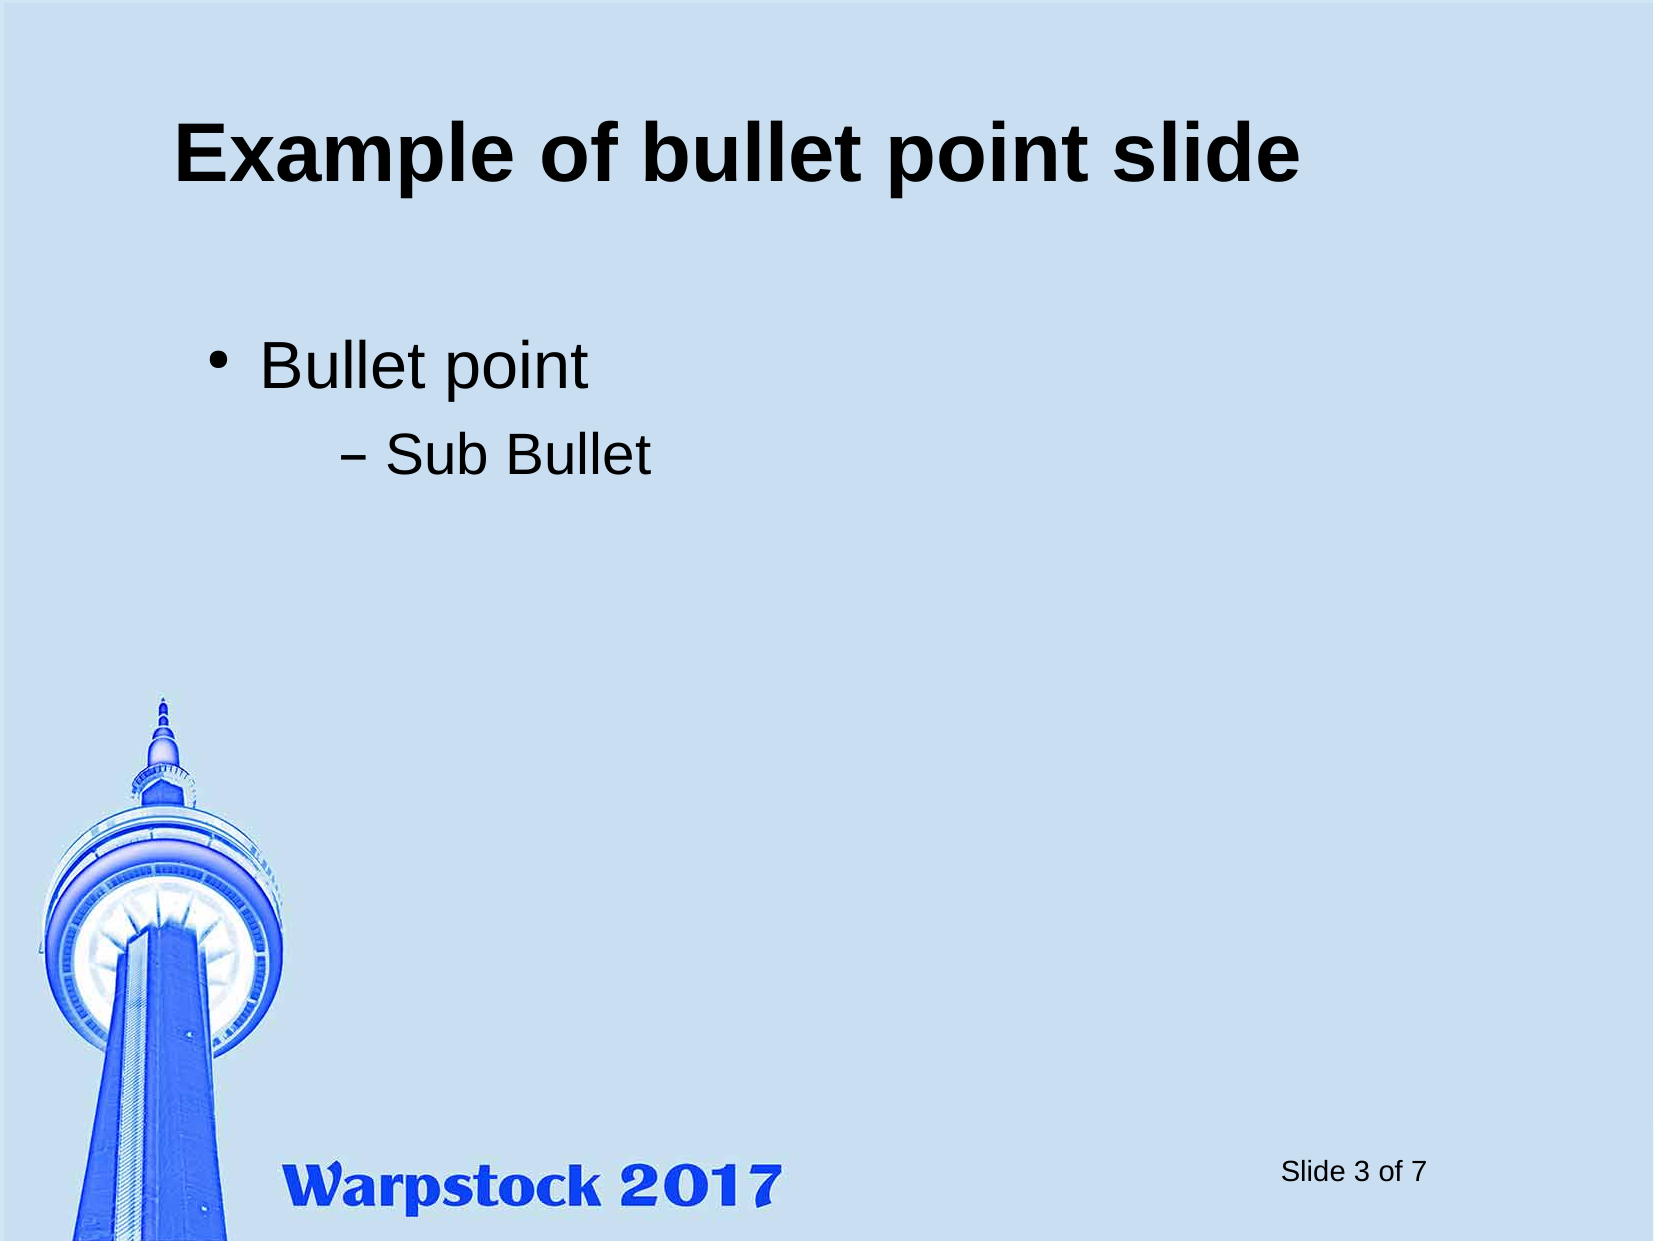

# Example of bullet point slide
Bullet point
Sub Bullet